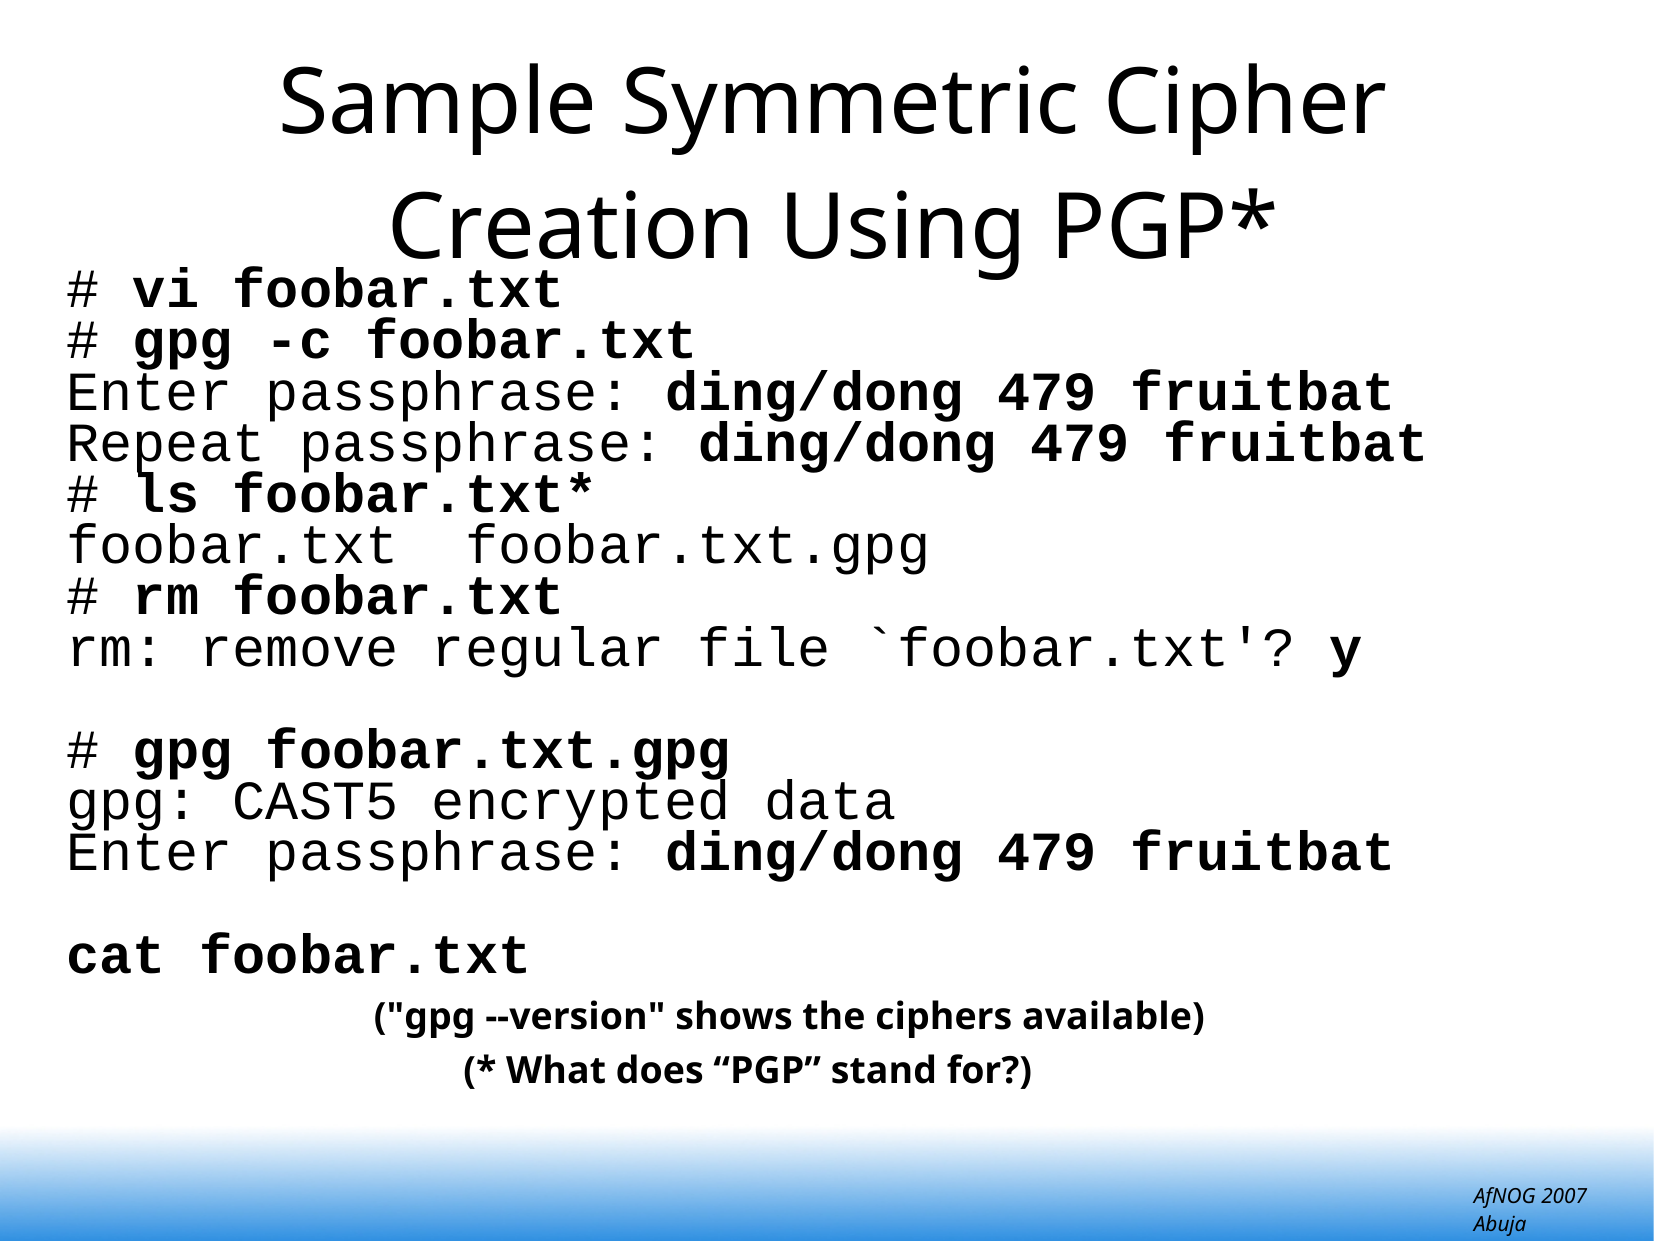

# Sample Symmetric Cipher Creation Using PGP*
# vi foobar.txt
# gpg -c foobar.txt
Enter passphrase: ding/dong 479 fruitbat
Repeat passphrase: ding/dong 479 fruitbat
# ls foobar.txt*
foobar.txt foobar.txt.gpg
# rm foobar.txt
rm: remove regular file `foobar.txt'? y
# gpg foobar.txt.gpg
gpg: CAST5 encrypted data
Enter passphrase: ding/dong 479 fruitbat
cat foobar.txt
	 ("gpg --version" shows the ciphers available)
(* What does “PGP” stand for?)